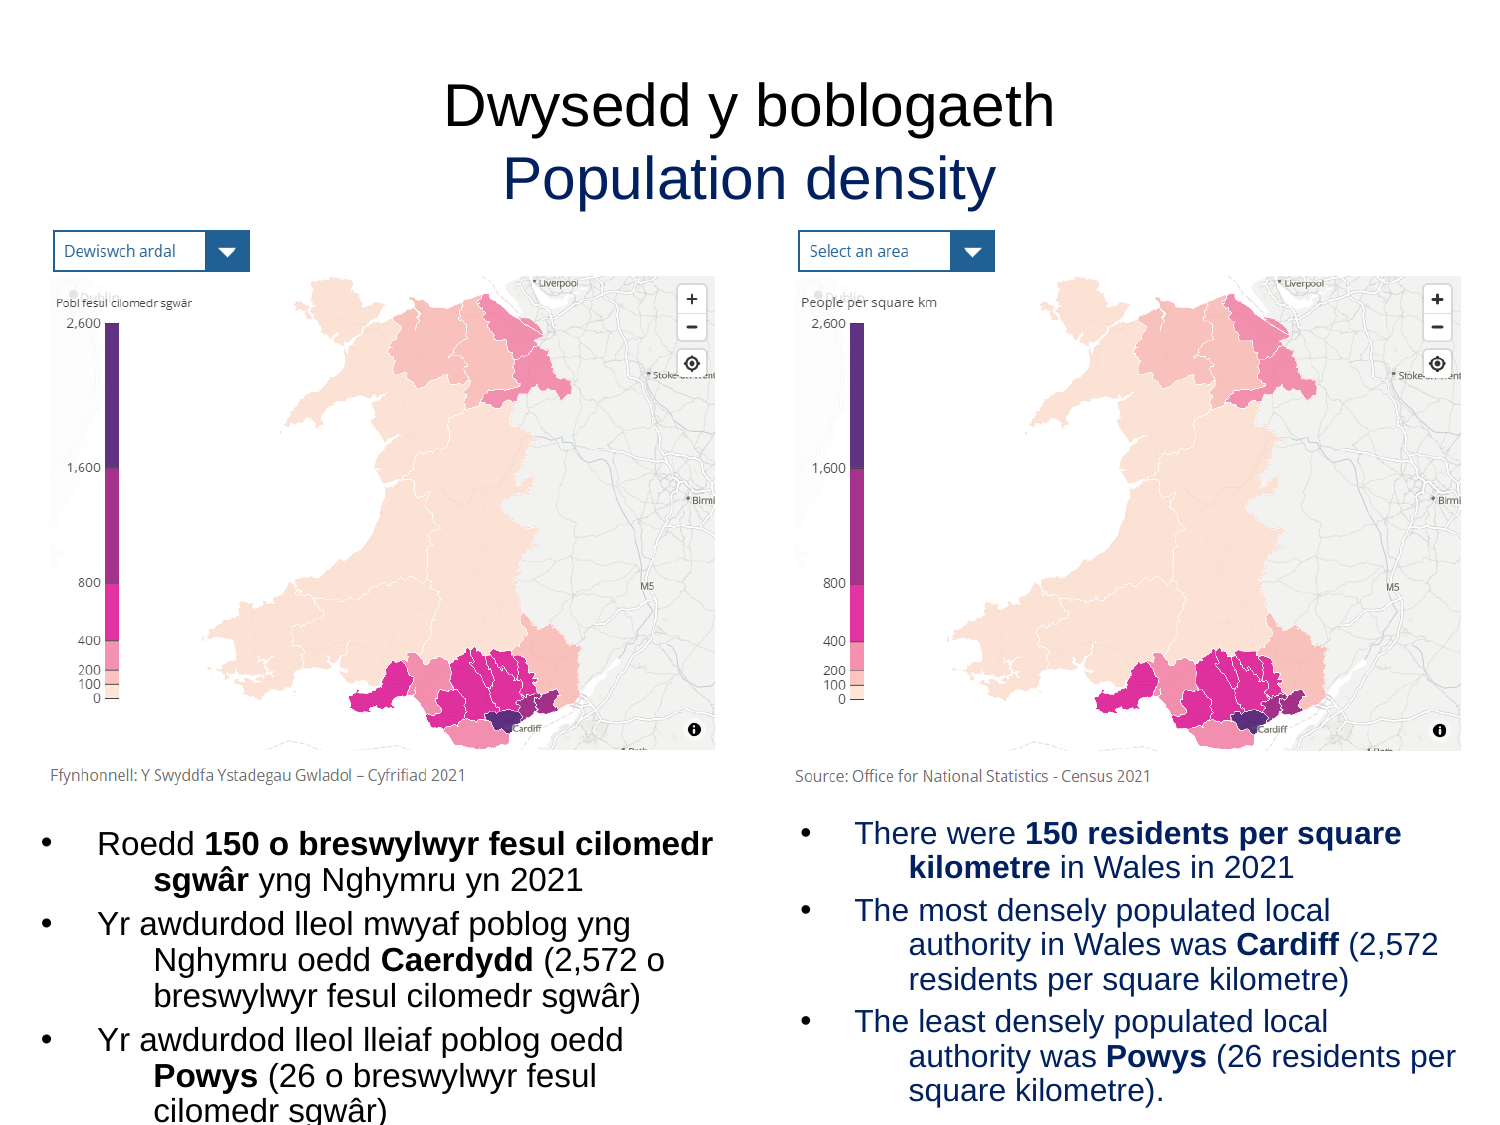

Dwysedd y boblogaeth
Population density
There were 150 residents per square kilometre in Wales in 2021
The most densely populated local authority in Wales was Cardiff (2,572 residents per square kilometre)
The least densely populated local authority was Powys (26 residents per square kilometre).
# Roedd 150 o breswylwyr fesul cilomedr sgwâr yng Nghymru yn 2021
Yr awdurdod lleol mwyaf poblog yng Nghymru oedd Caerdydd (2,572 o breswylwyr fesul cilomedr sgwâr)
Yr awdurdod lleol lleiaf poblog oedd Powys (26 o breswylwyr fesul cilomedr sgwâr)